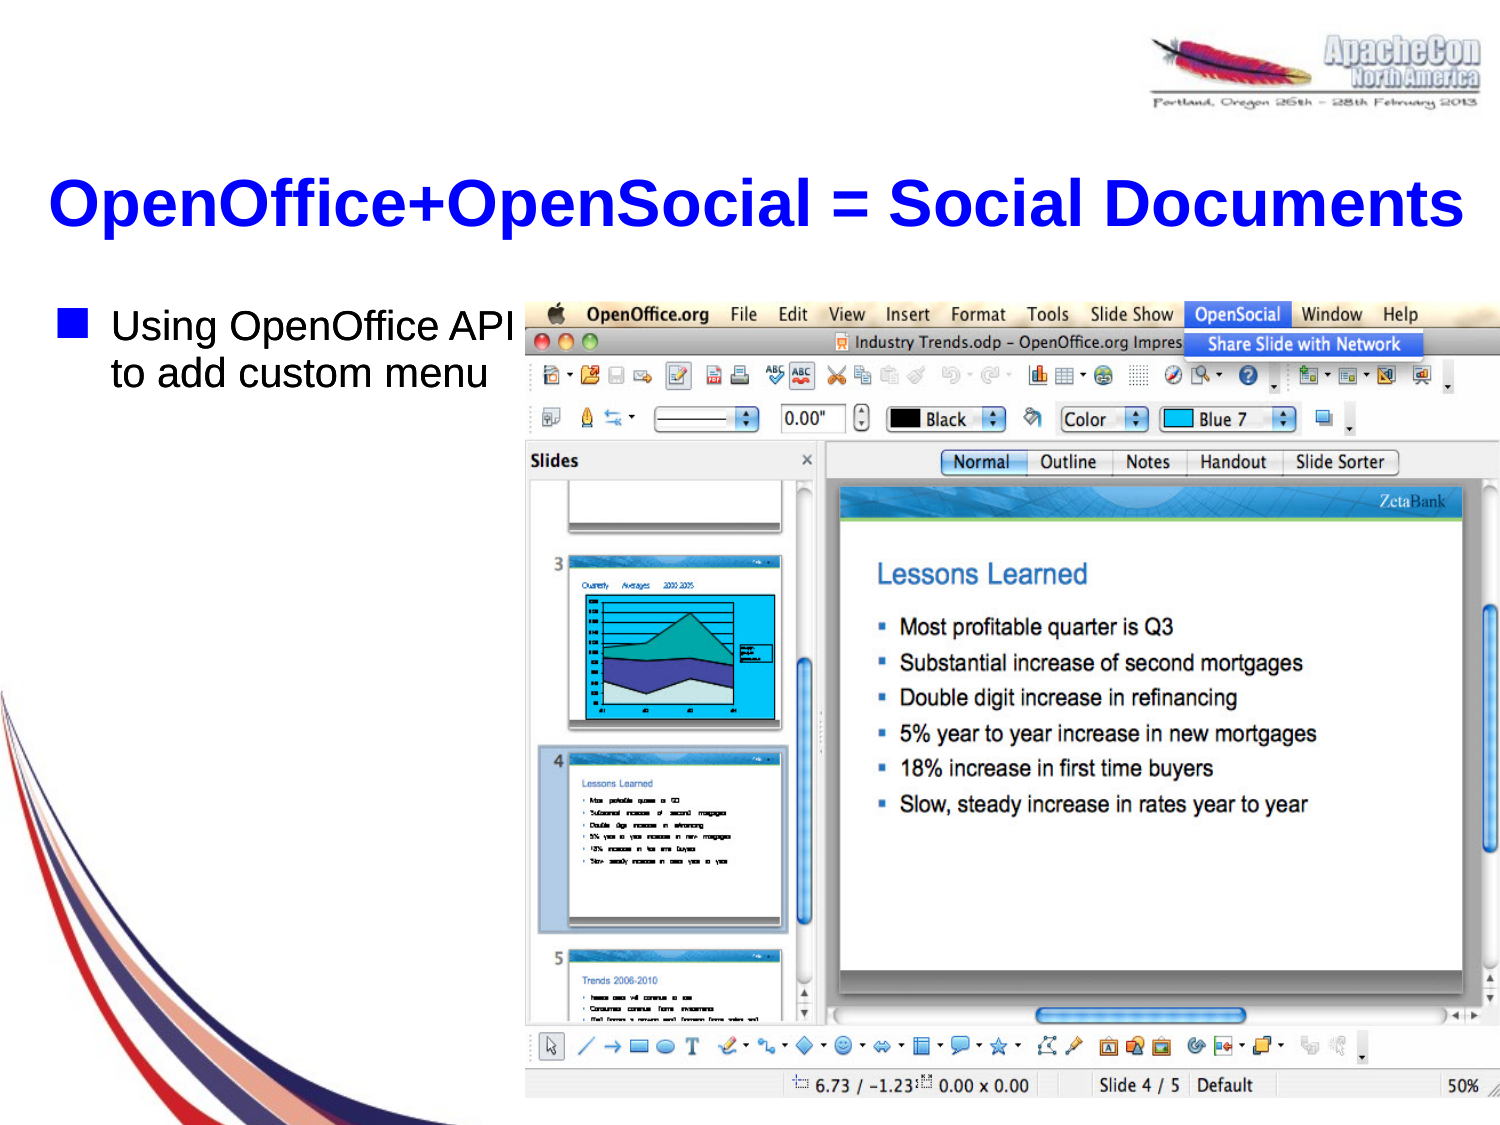

OpenOffice+OpenSocial = Social Documents
# Using OpenOffice API to add custom menu
Using OpenOffice API to add custom menu